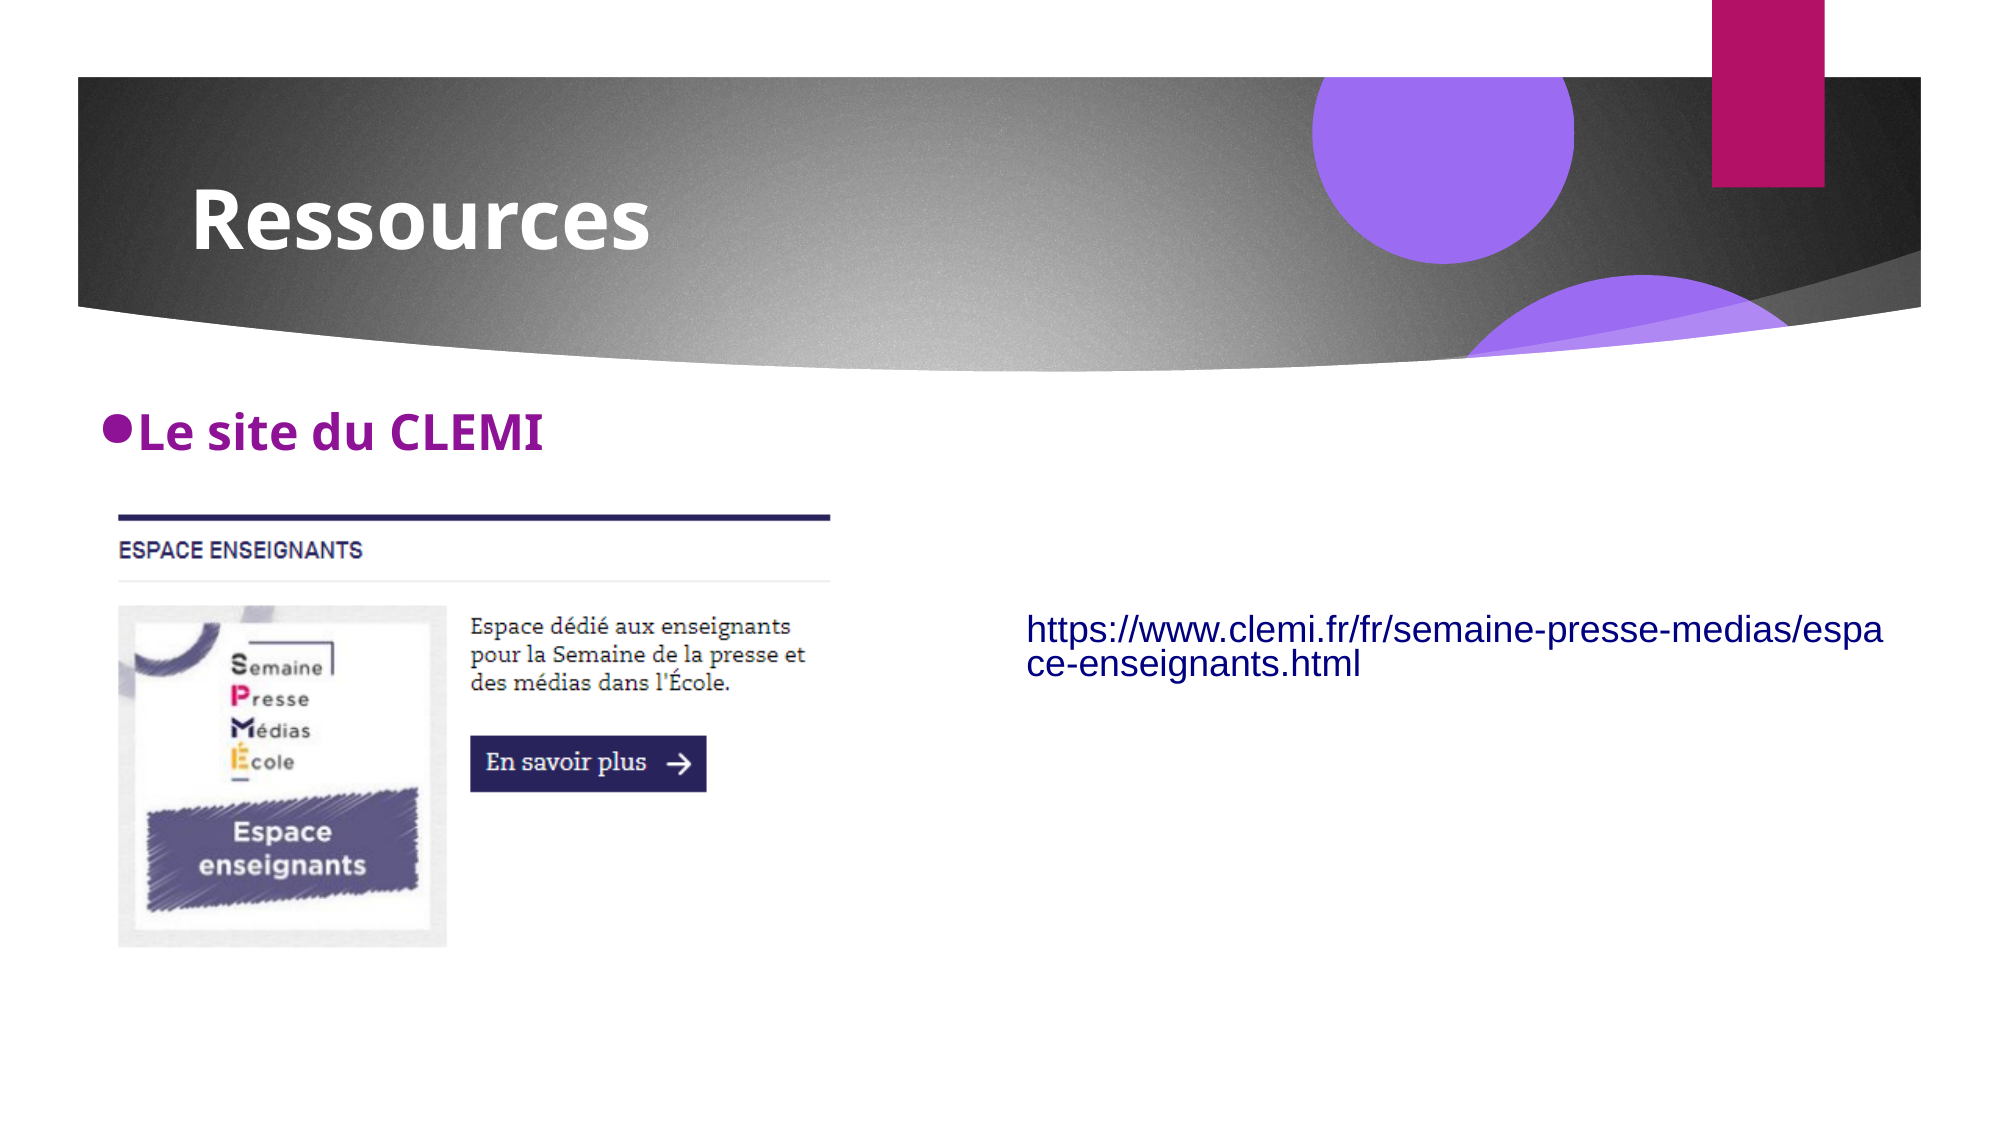

# Ressources
Le site du CLEMI
https://www.clemi.fr/fr/semaine-presse-medias/espace-enseignants.html